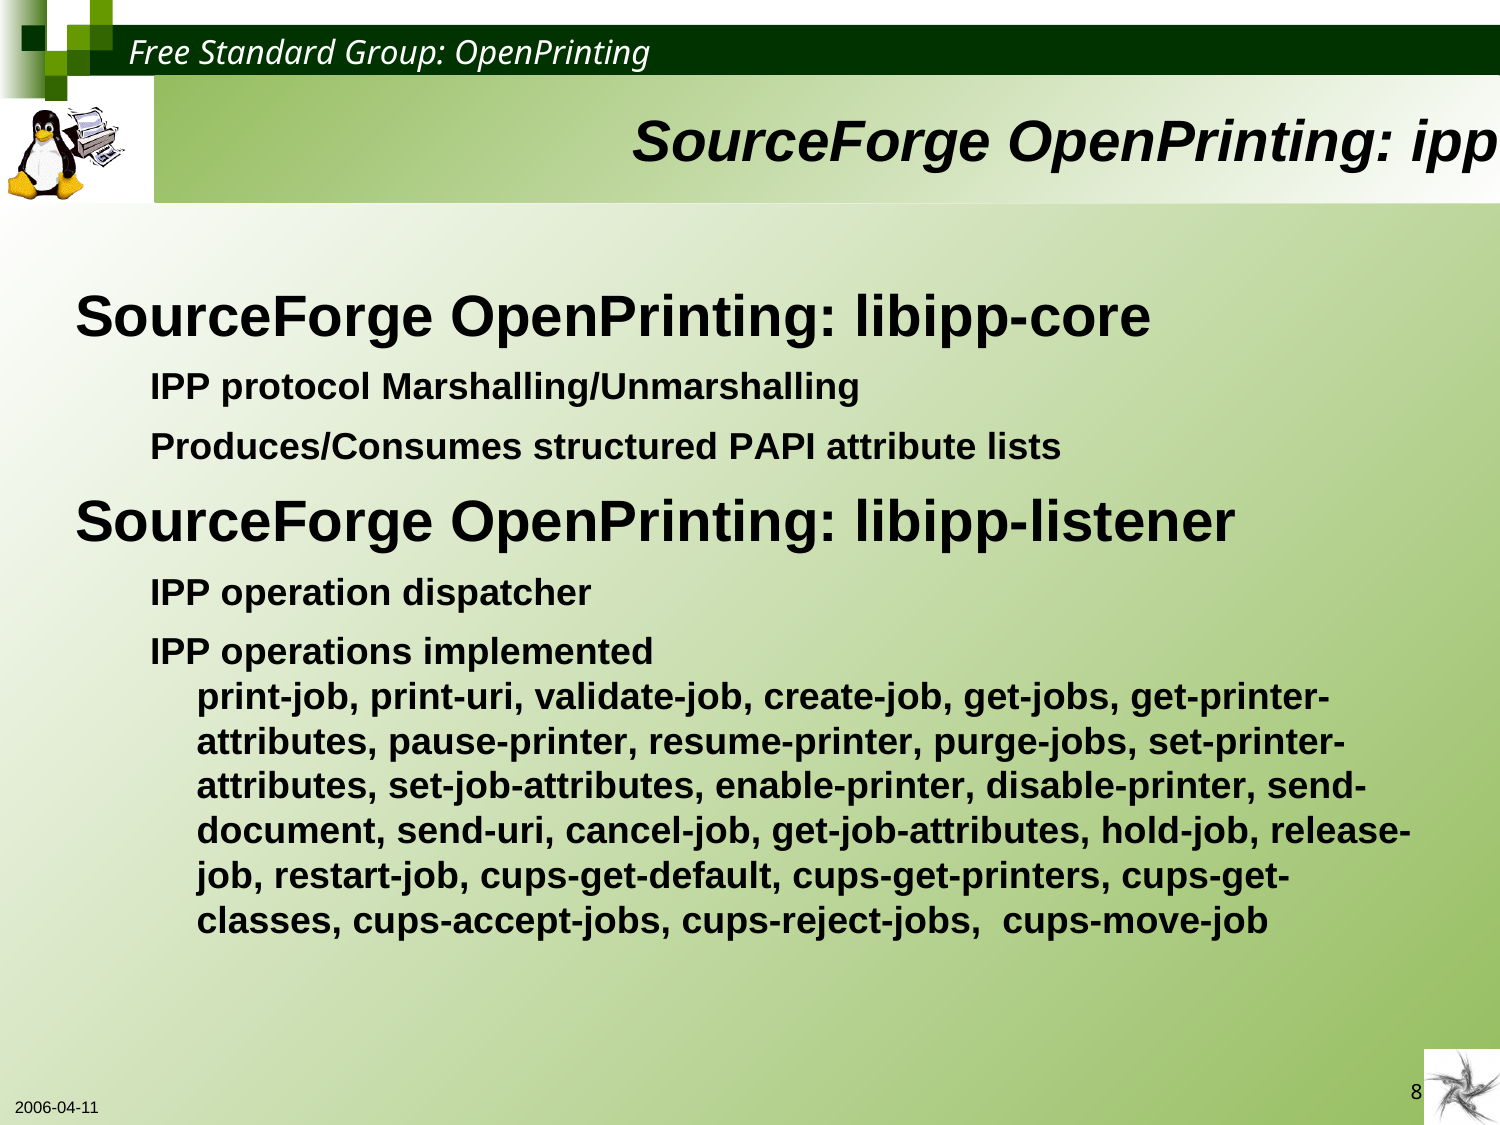

# SourceForge OpenPrinting: ipp
SourceForge OpenPrinting: libipp-core
IPP protocol Marshalling/Unmarshalling
Produces/Consumes structured PAPI attribute lists
SourceForge OpenPrinting: libipp-listener
IPP operation dispatcher
IPP operations implemented
print-job, print-uri, validate-job, create-job, get-jobs, get-printer-attributes, pause-printer, resume-printer, purge-jobs, set-printer-attributes, set-job-attributes, enable-printer, disable-printer, send-document, send-uri, cancel-job, get-job-attributes, hold-job, release-job, restart-job, cups-get-default, cups-get-printers, cups-get-classes, cups-accept-jobs, cups-reject-jobs, cups-move-job